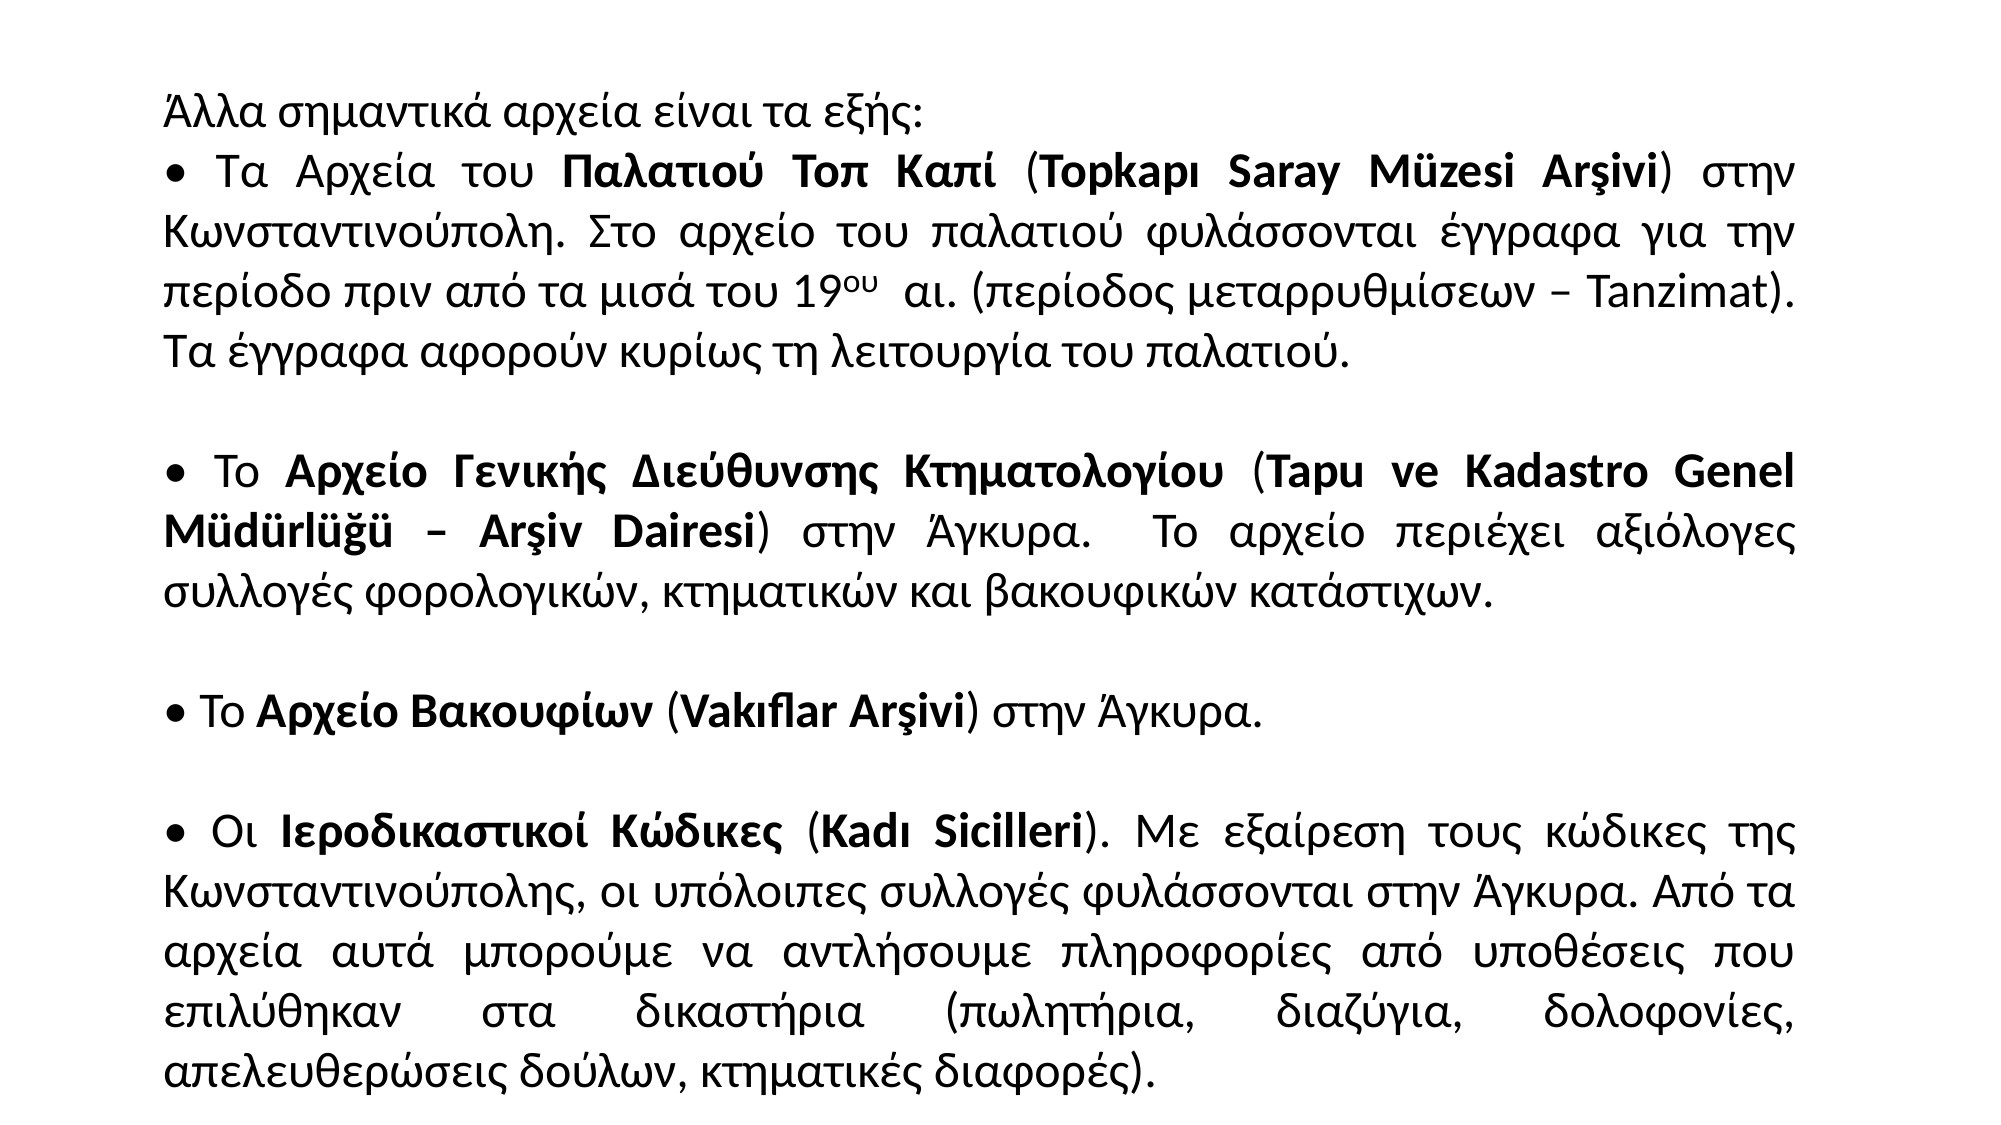

Άλλα σημαντικά αρχεία είναι τα εξής:
• Τα Αρχεία του Παλατιού Τοπ Καπί (Topkapı Saray Müzesi Arşivi) στην Κωνσταντινούπολη. Στο αρχείο του παλατιού φυλάσσονται έγγραφα για την περίοδο πριν από τα μισά του 19ου αι. (περίοδος μεταρρυθμίσεων – Tanzimat). Τα έγγραφα αφορούν κυρίως τη λειτουργία του παλατιού.
• Το Αρχείο Γενικής Διεύθυνσης Κτηματολογίου (Tapu ve Kadastro Genel Müdürlüğü – Arşiv Dairesi) στην Άγκυρα. Το αρχείο περιέχει αξιόλογες συλλογές φορολογικών, κτηματικών και βακουφικών κατάστιχων.
• Το Αρχείο Βακουφίων (Vakıflar Arşivi) στην Άγκυρα.
• Οι Ιεροδικαστικοί Κώδικες (Kadı Sicilleri). Με εξαίρεση τους κώδικες της Κωνσταντινούπολης, οι υπόλοιπες συλλογές φυλάσσονται στην Άγκυρα. Από τα αρχεία αυτά μπορούμε να αντλήσουμε πληροφορίες από υποθέσεις που επιλύθηκαν στα δικαστήρια (πωλητήρια, διαζύγια, δολοφονίες, απελευθερώσεις δούλων, κτηματικές διαφορές).